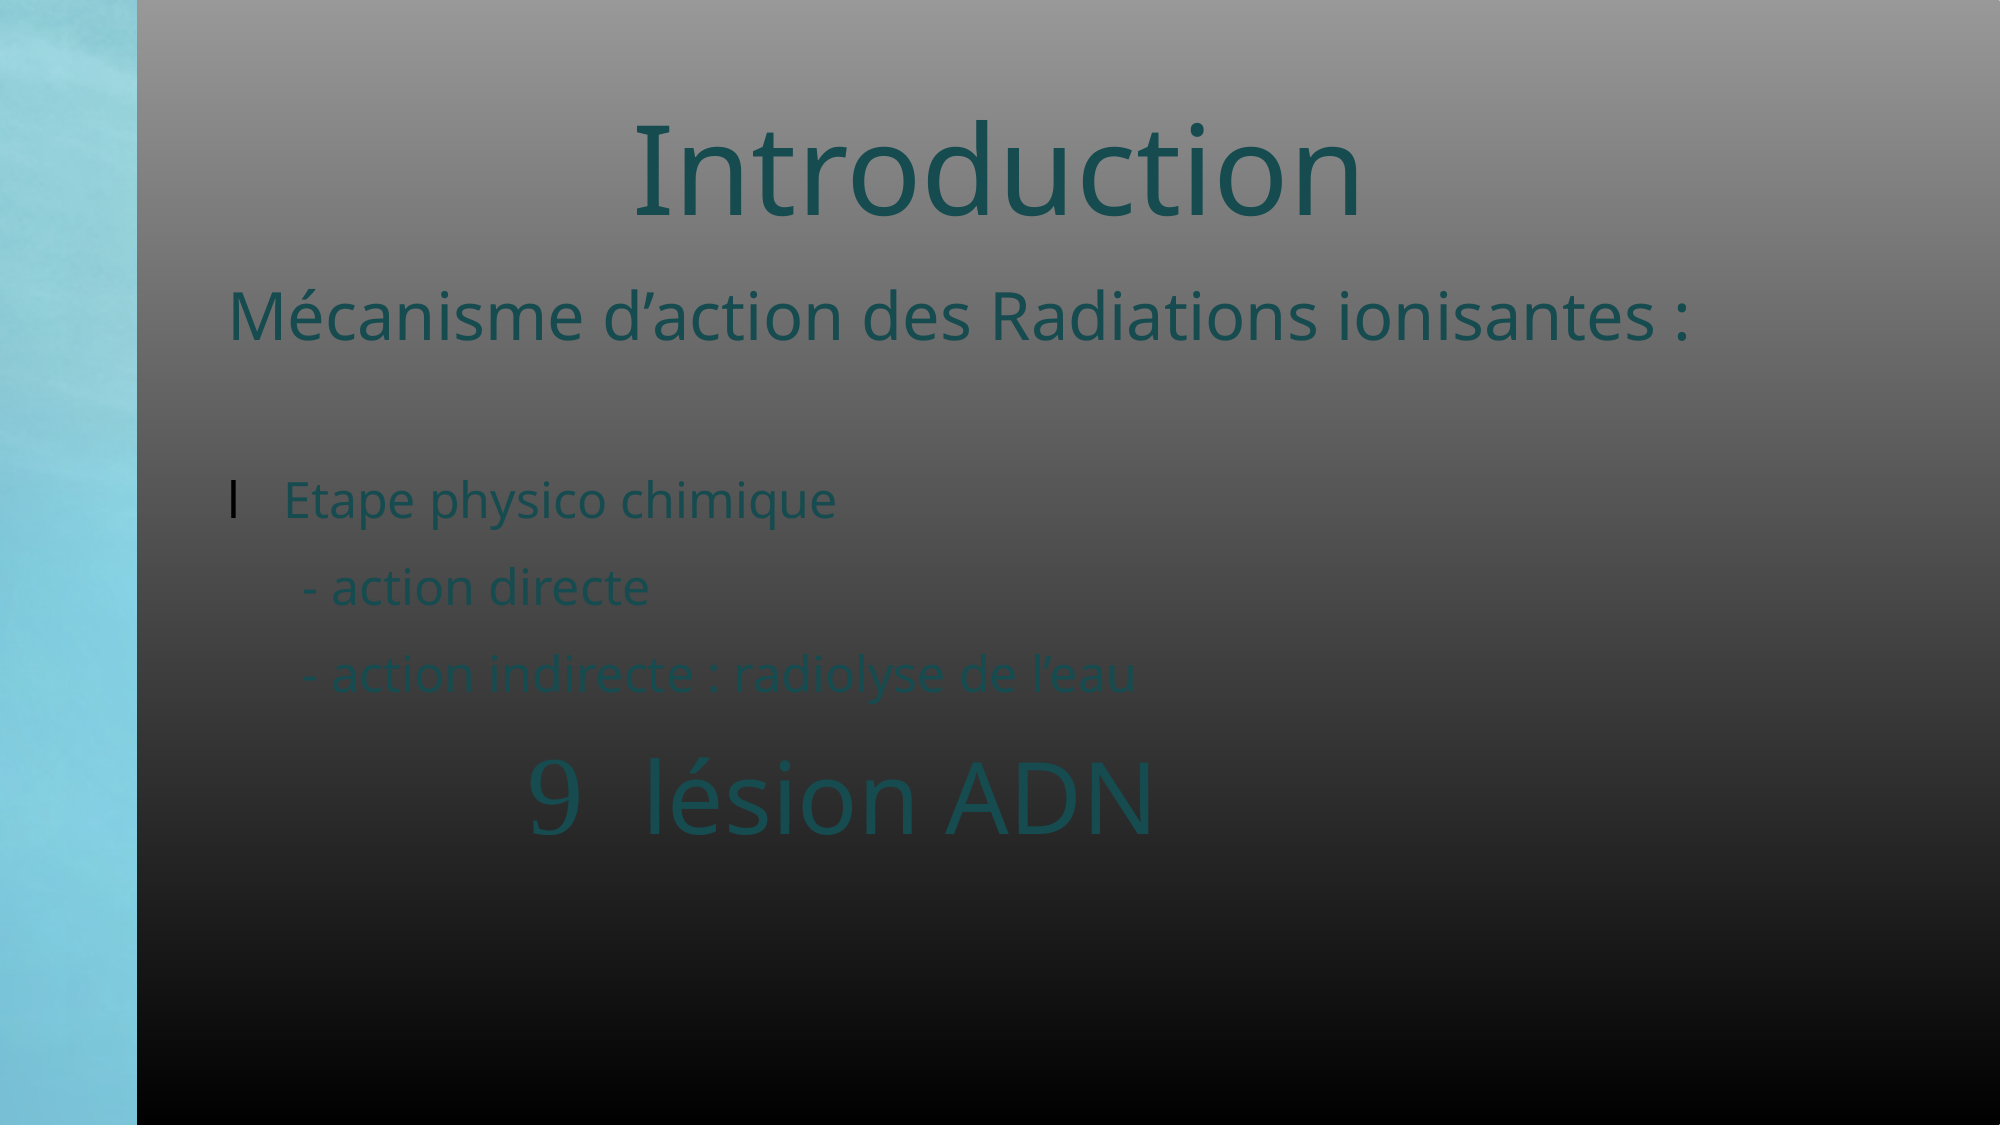

# Introduction
Mécanisme d’action des Radiations ionisantes :
Etape physico chimique
	- action directe
	- action indirecte : radiolyse de l’eau
				 lésion ADN